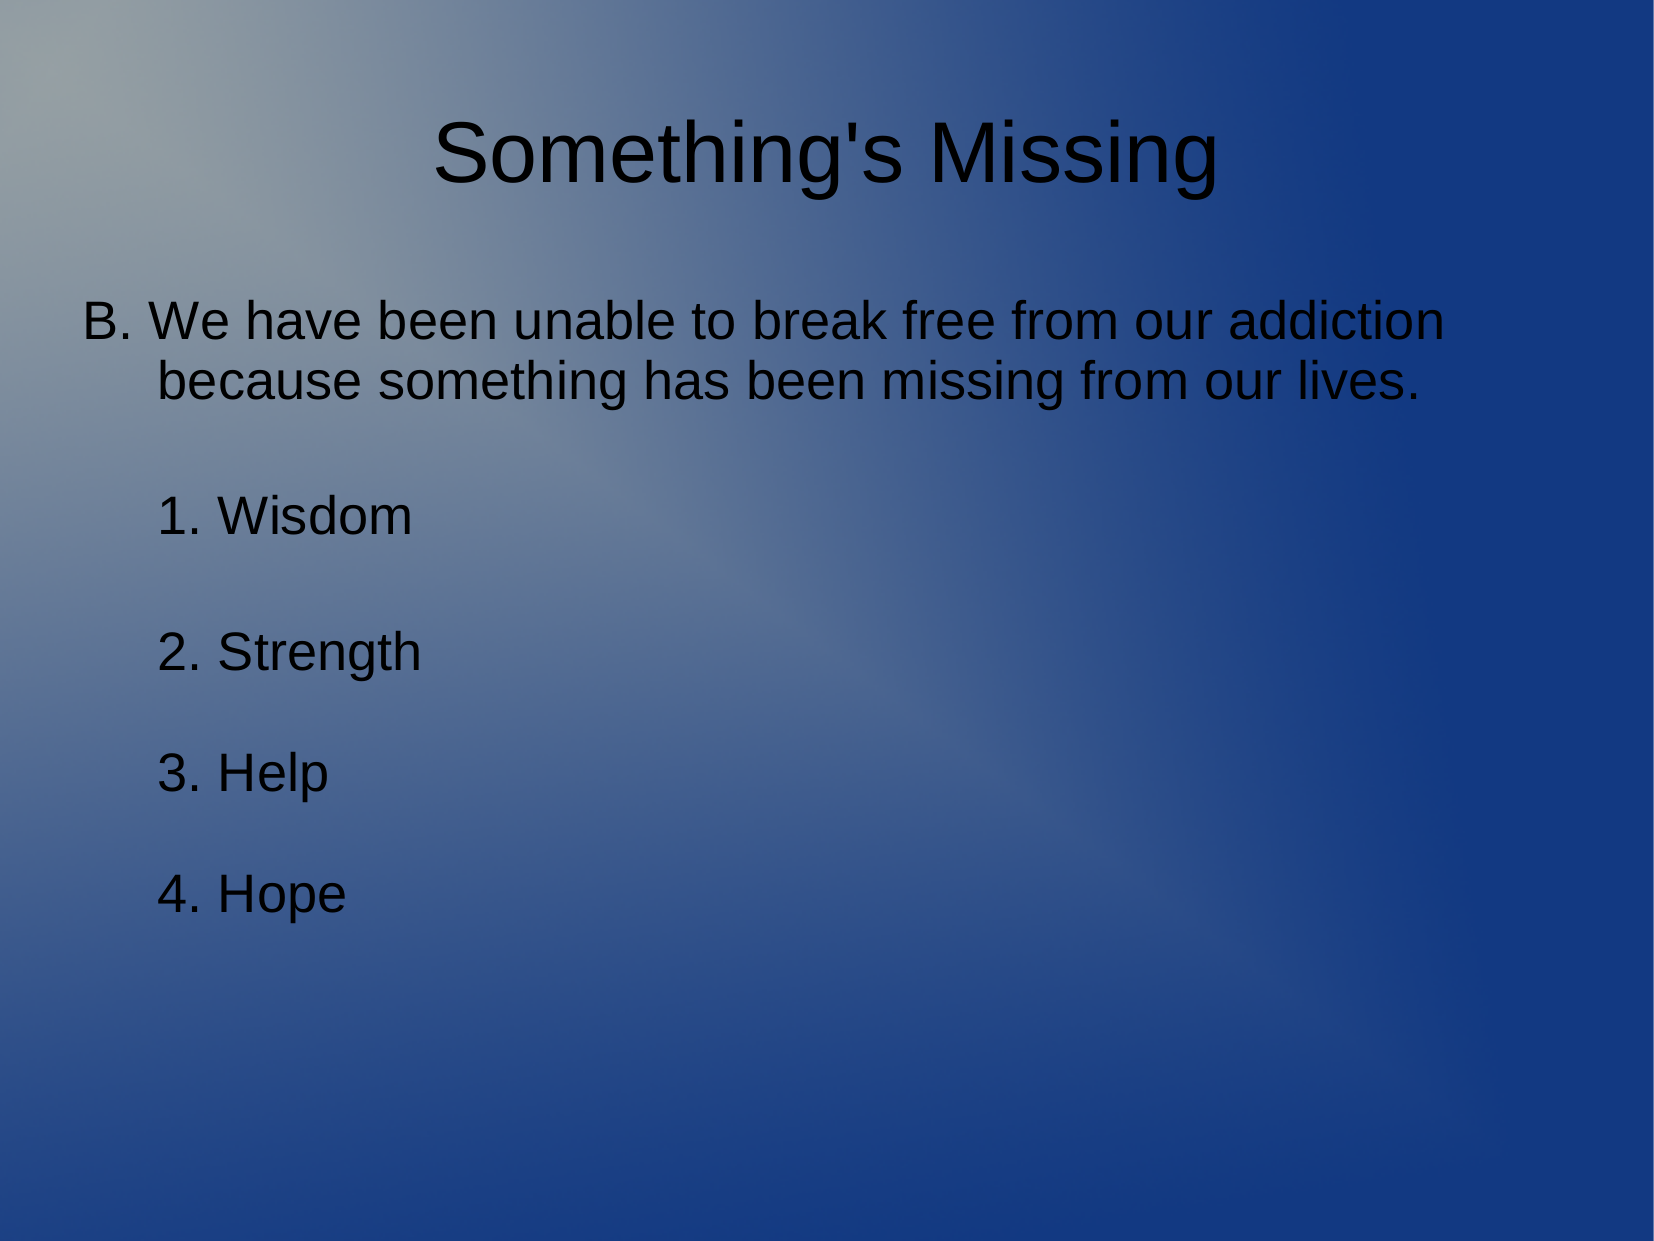

# Something's Missing
B. We have been unable to break free from our addiction 		because something has been missing from our lives.
	1. Wisdom
	2. Strength
	3. Help
	4. Hope